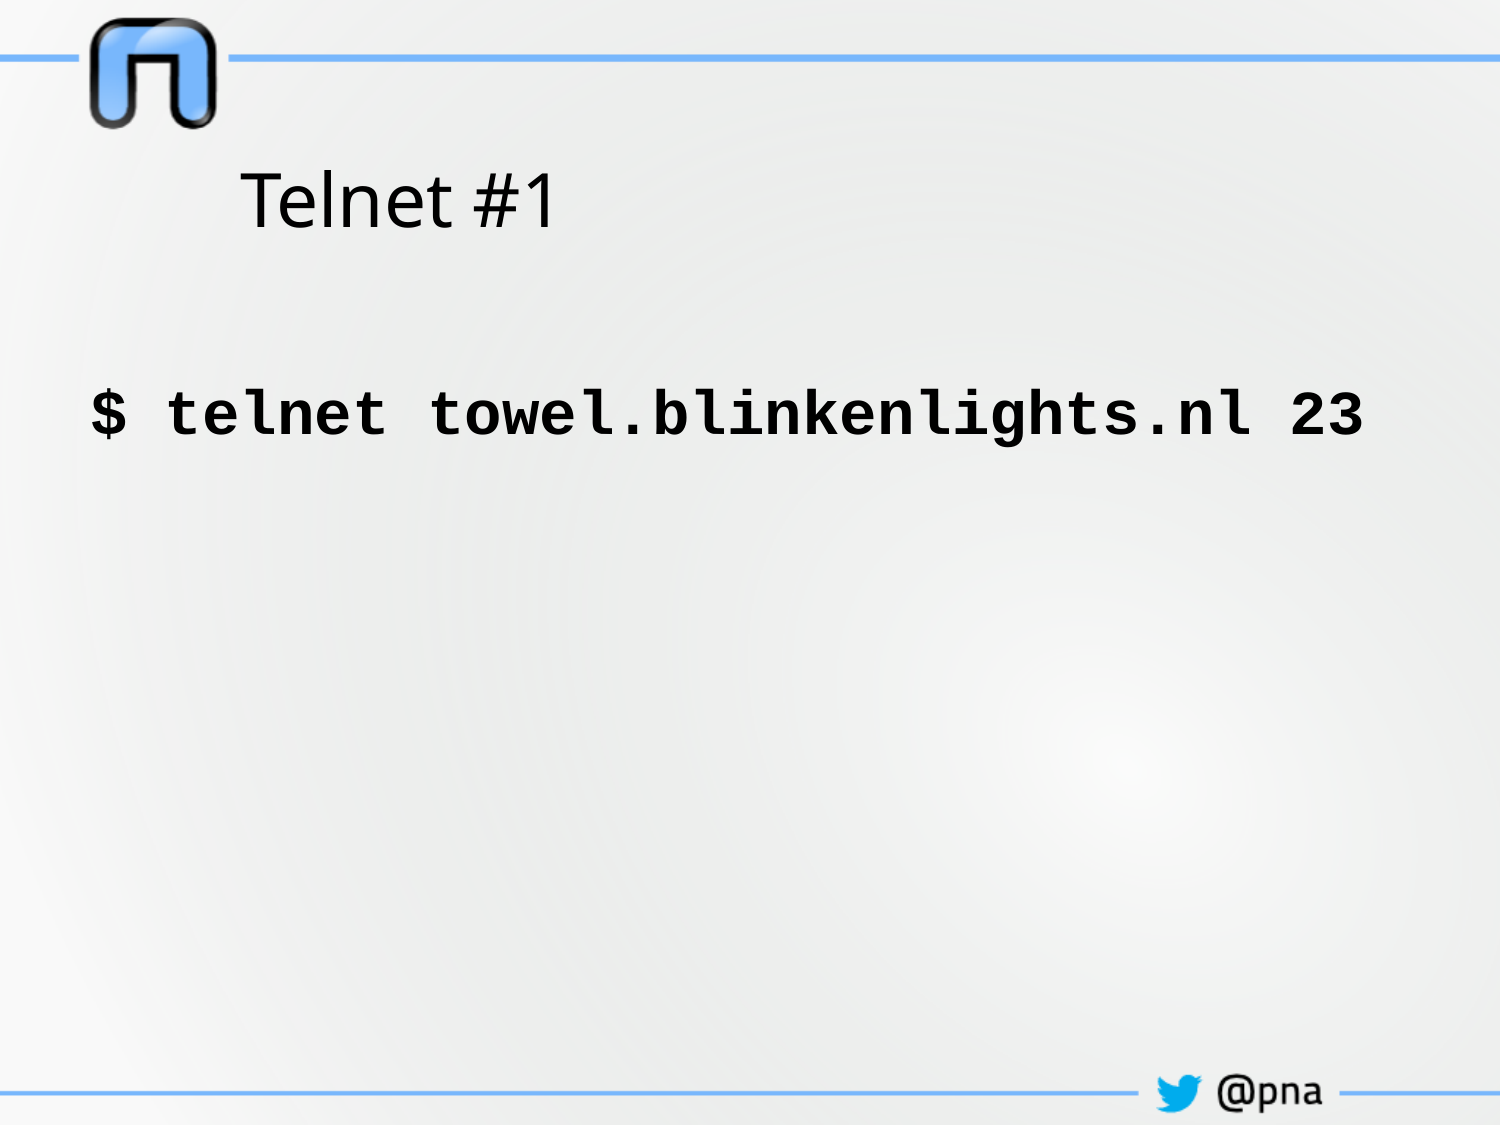

# Telnet #1
$ telnet towel.blinkenlights.nl 23